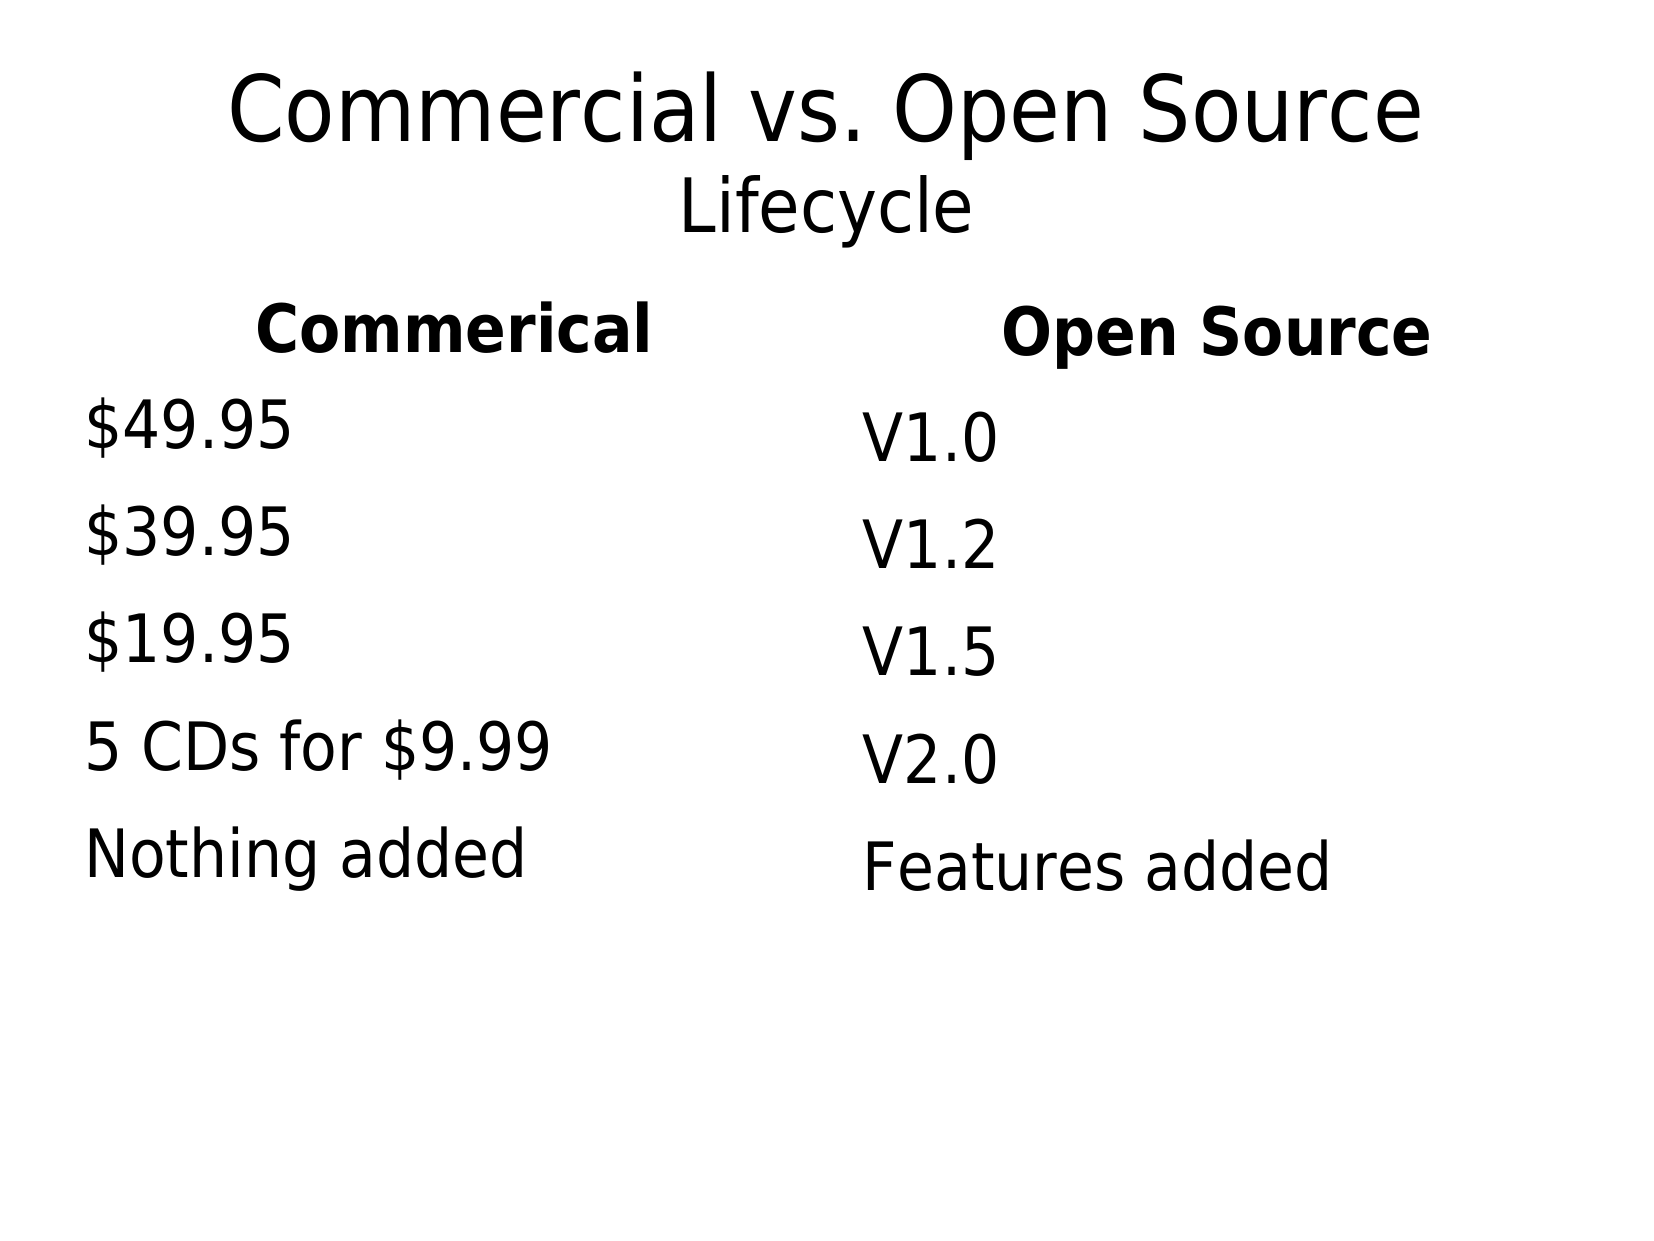

# Commercial vs. Open Source Lifecycle
Commerical
Open Source
$49.95
$39.95
$19.95
5 CDs for $9.99
Nothing added
V1.0
V1.2
V1.5
V2.0
Features added